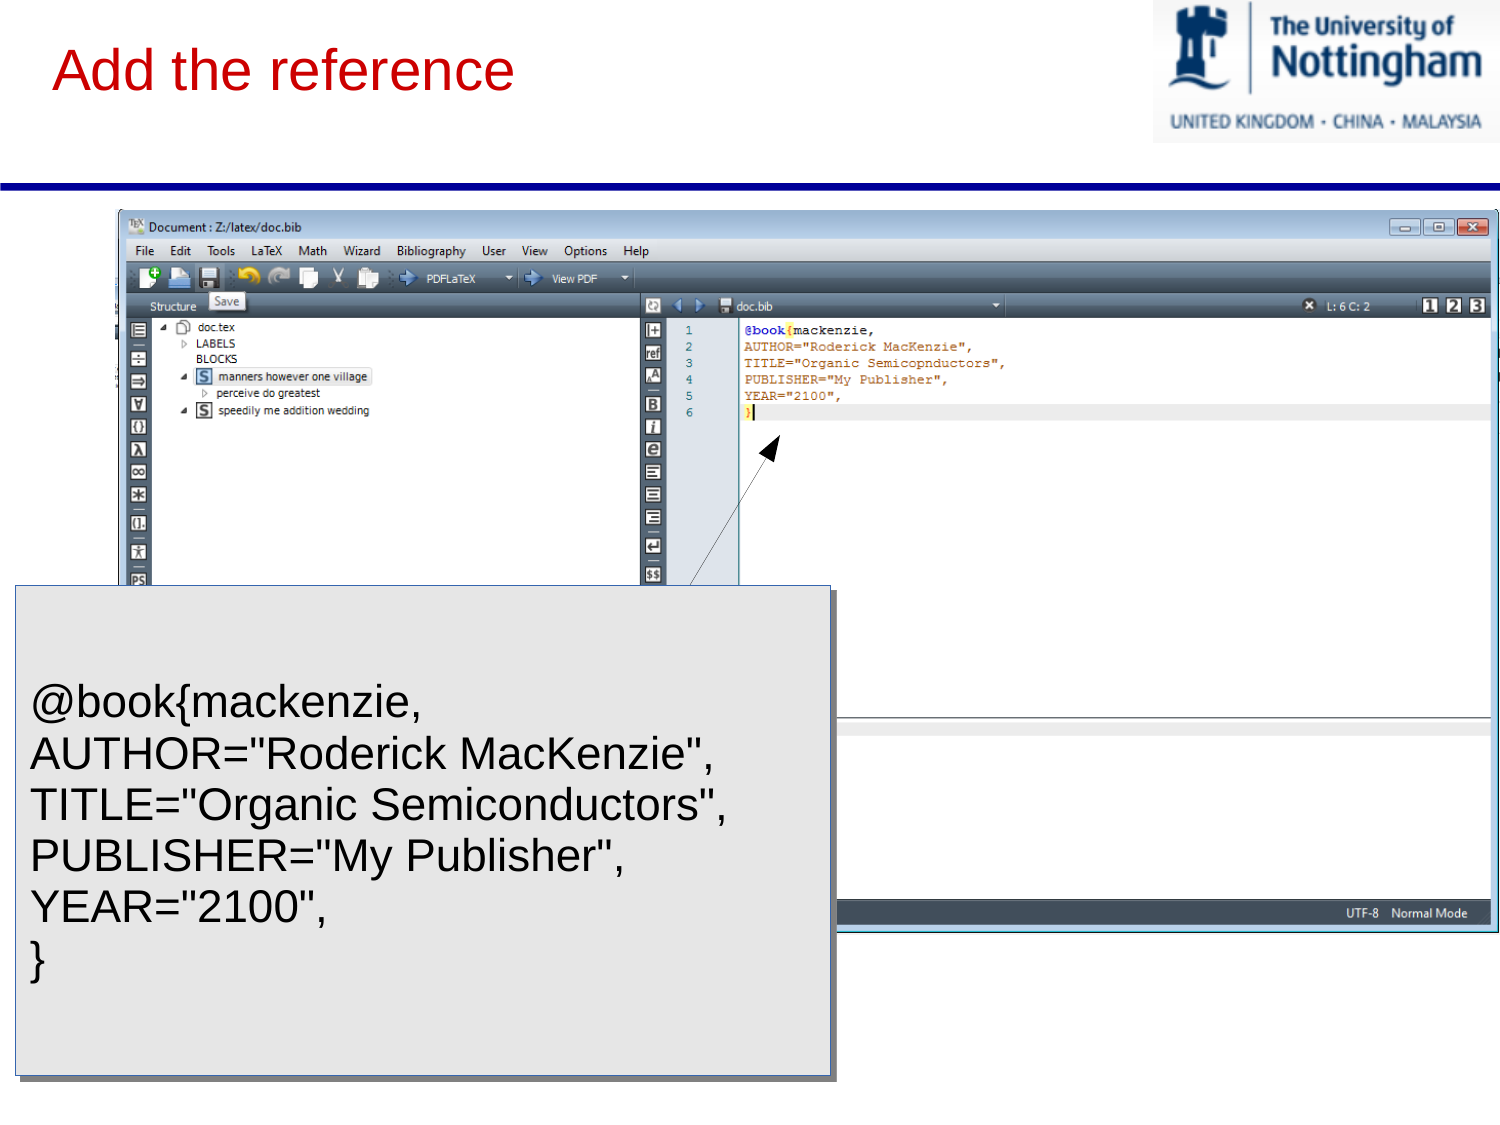

Add the reference
@book{mackenzie,
AUTHOR="Roderick MacKenzie",
TITLE="Organic Semiconductors",
PUBLISHER="My Publisher",
YEAR="2100",
}